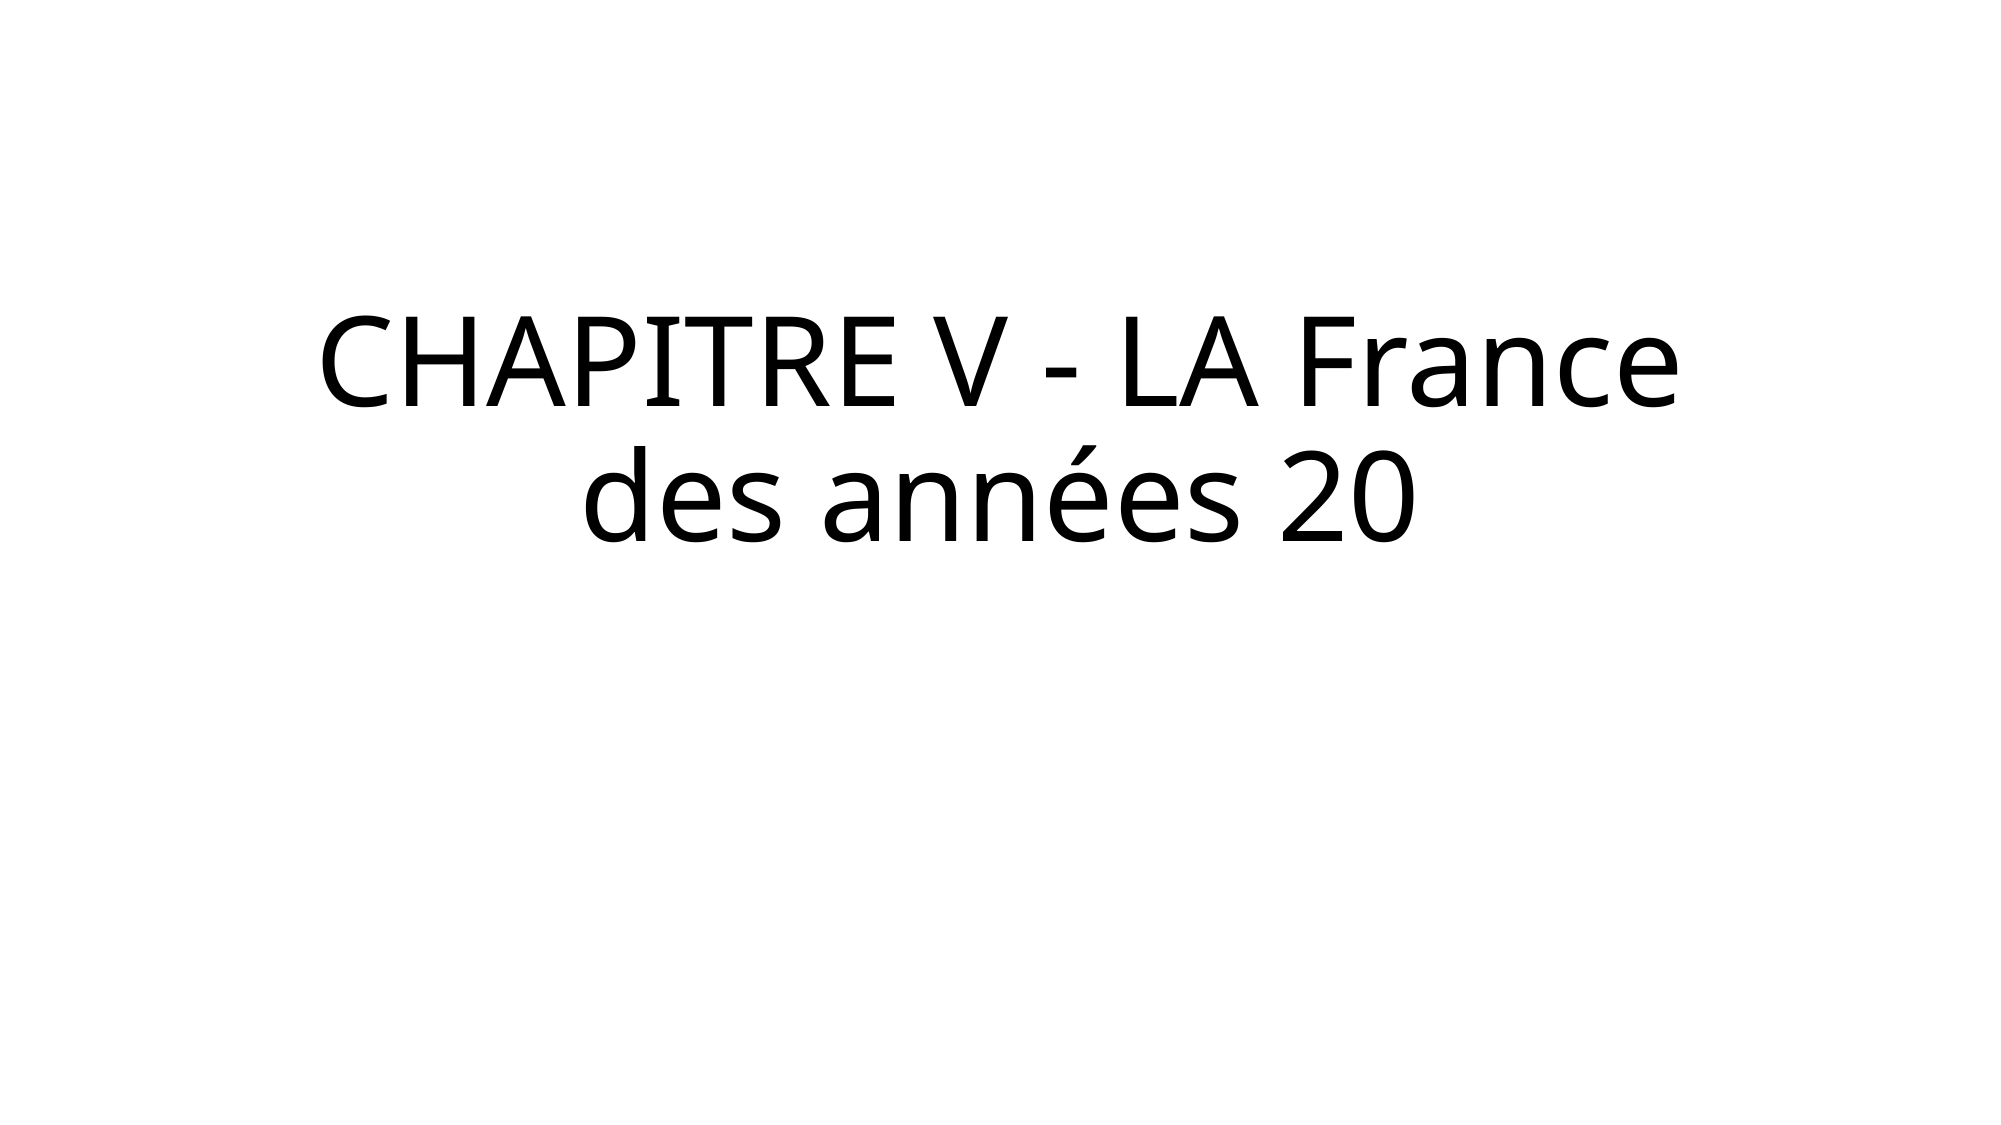

# CHAPITRE V - LA France des années 20